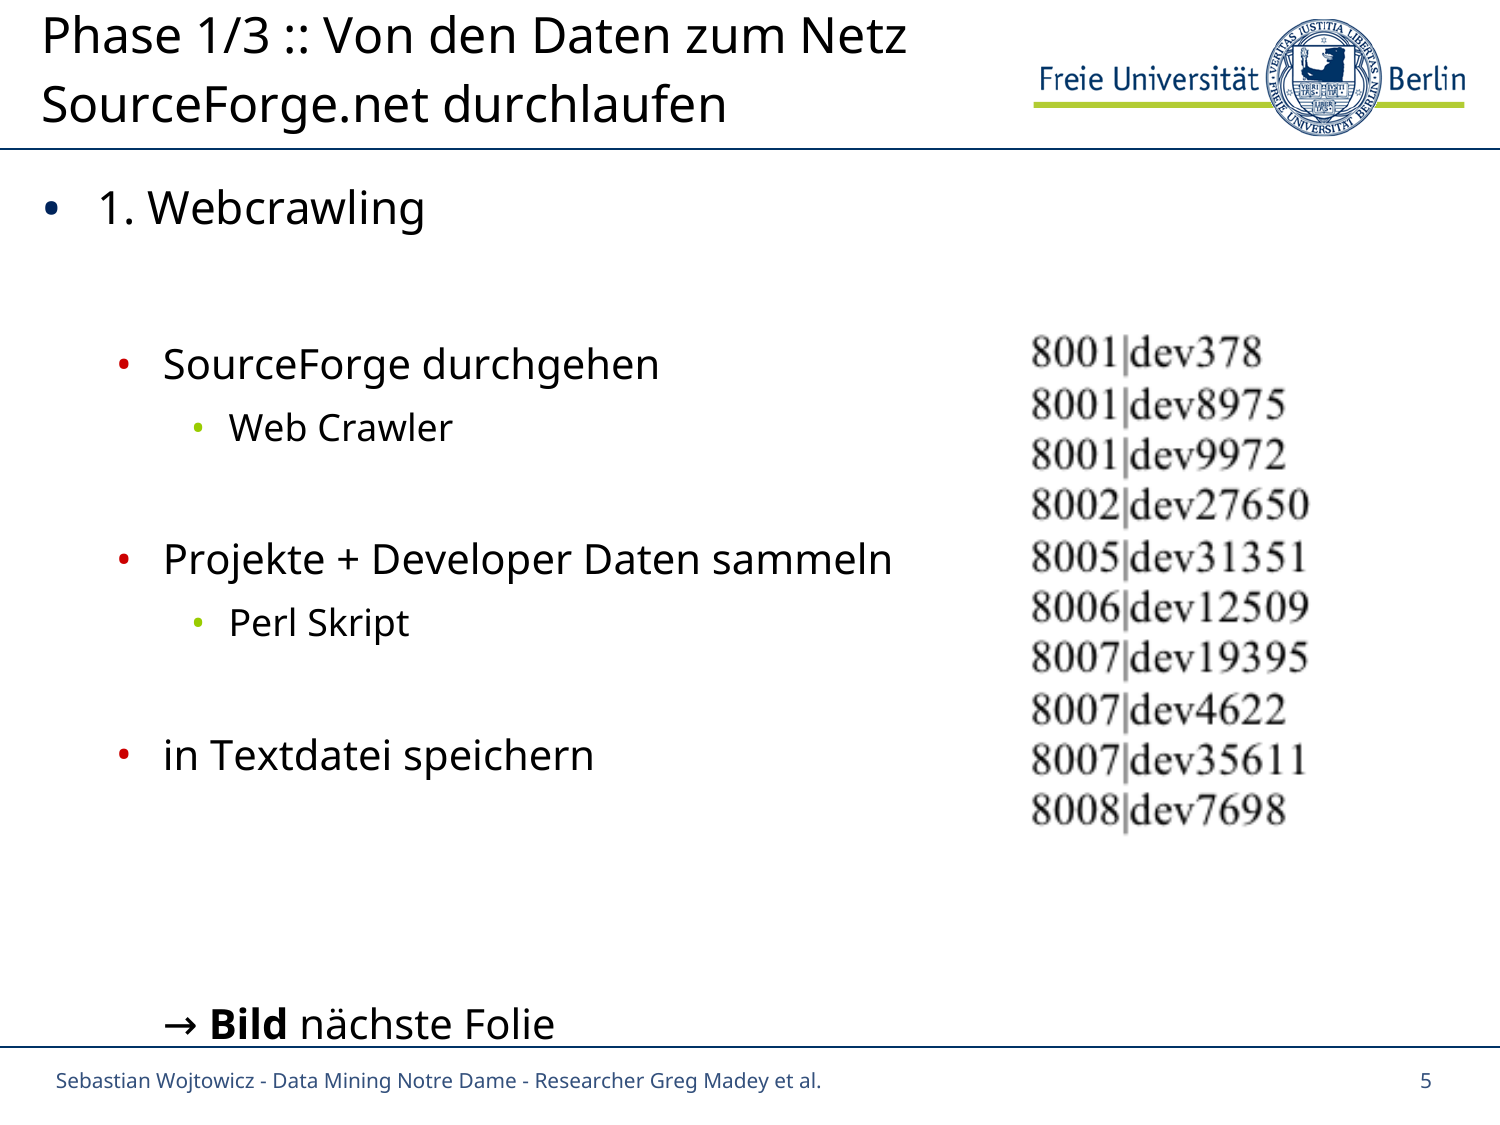

# Phase 1/3 :: Von den Daten zum Netz SourceForge.net durchlaufen
1. Webcrawling
SourceForge durchgehen
Web Crawler
Projekte + Developer Daten sammeln
Perl Skript
in Textdatei speichern
→ Bild nächste Folie
Sebastian Wojtowicz - Data Mining Notre Dame - Researcher Greg Madey et al.
5